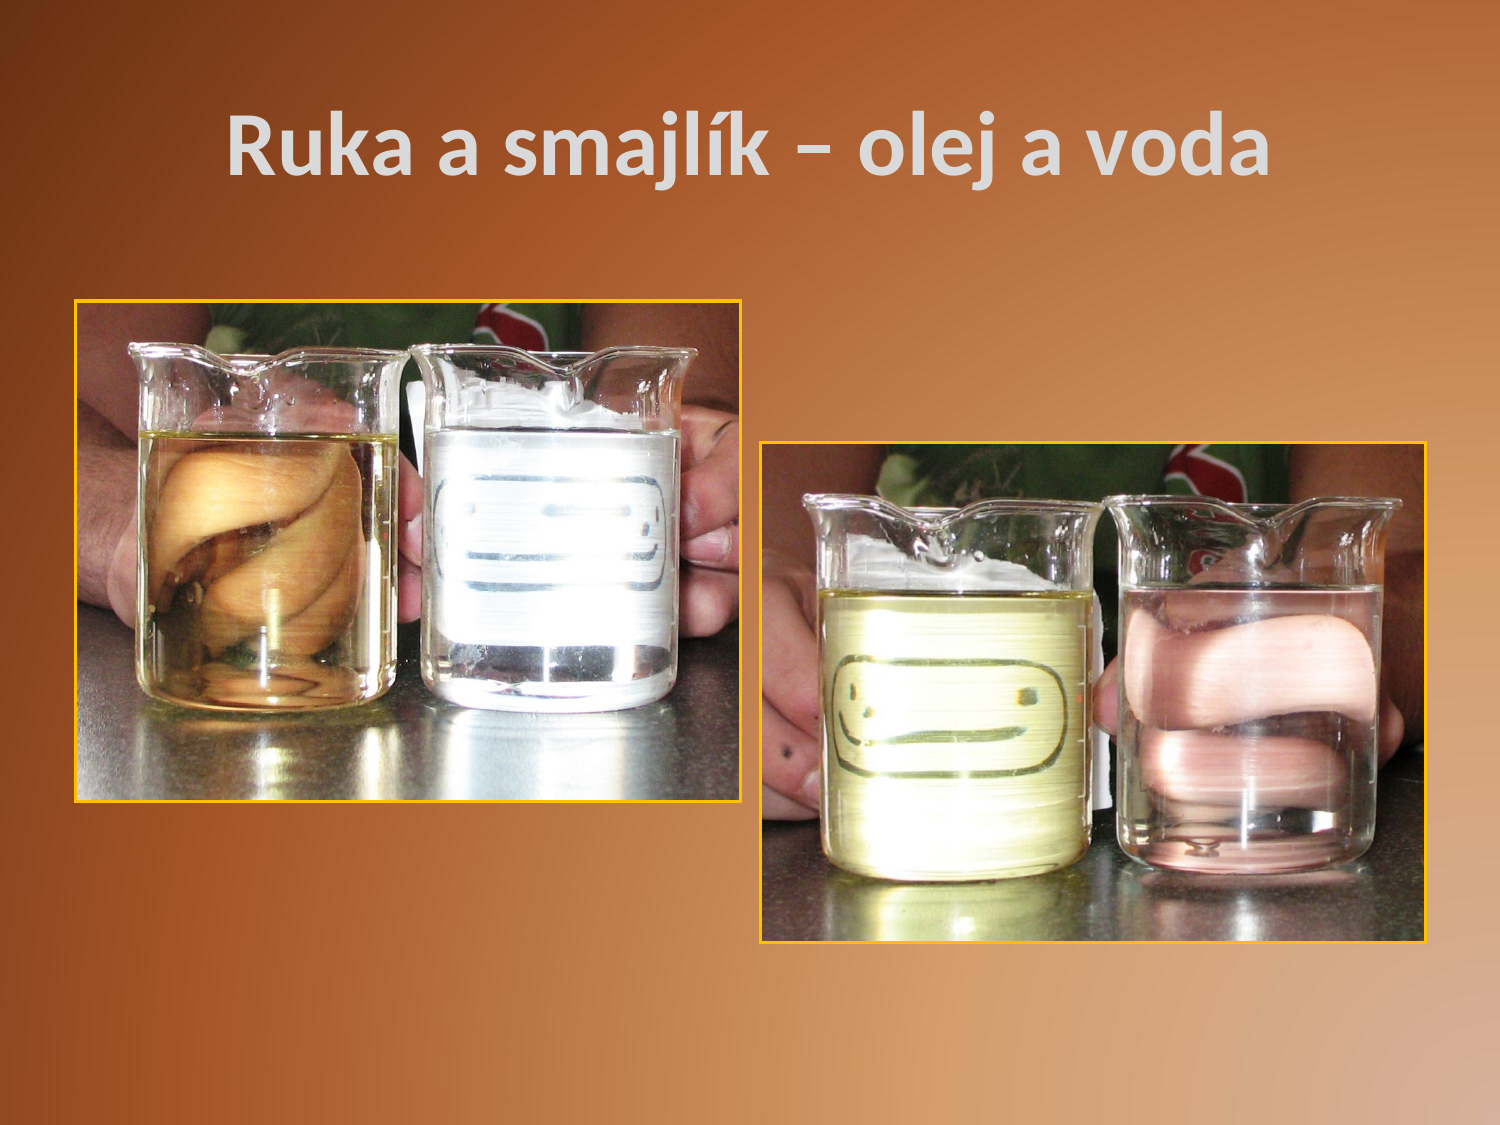

# Ruka a smajlík – olej a voda